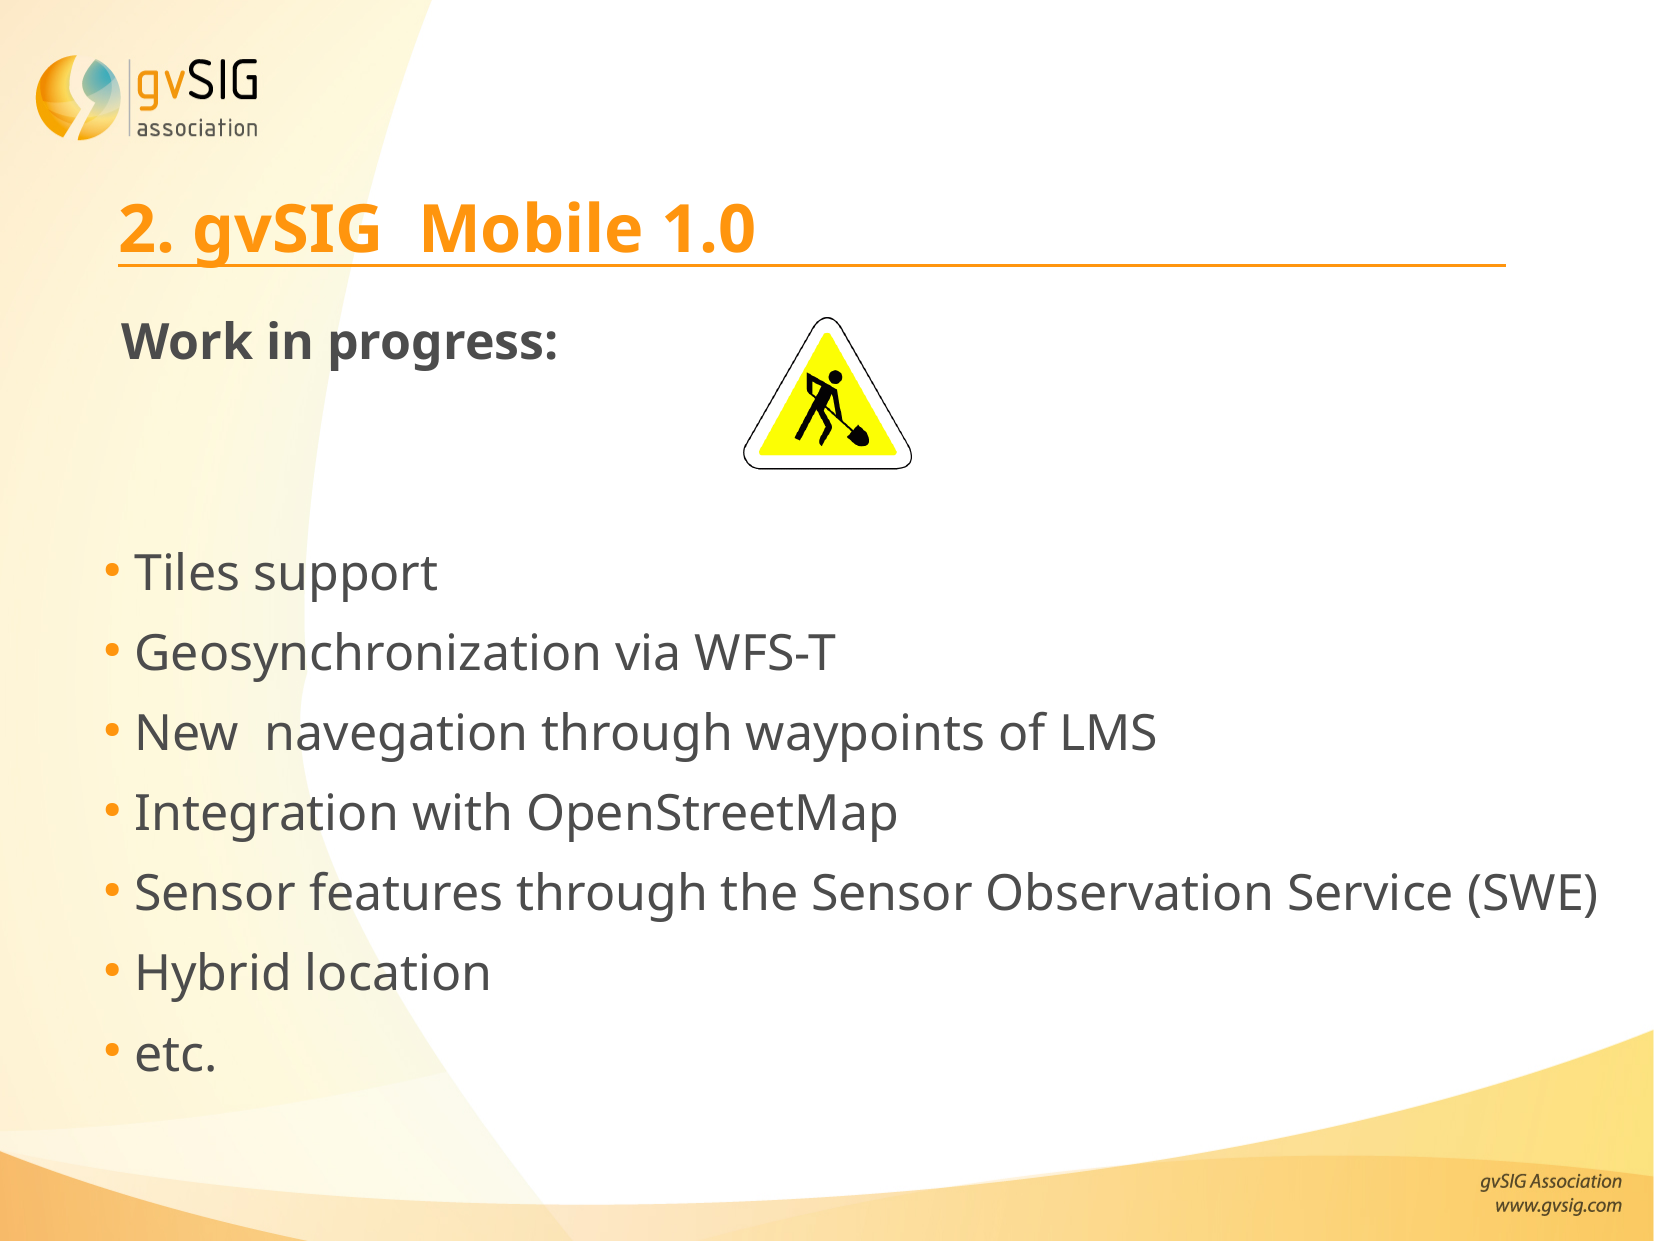

# 2. gvSIG Mobile 1.0
Work in progress:
 Tiles support
 Geosynchronization via WFS-T
 New navegation through waypoints of LMS
 Integration with OpenStreetMap
 Sensor features through the Sensor Observation Service (SWE)
 Hybrid location
 etc.